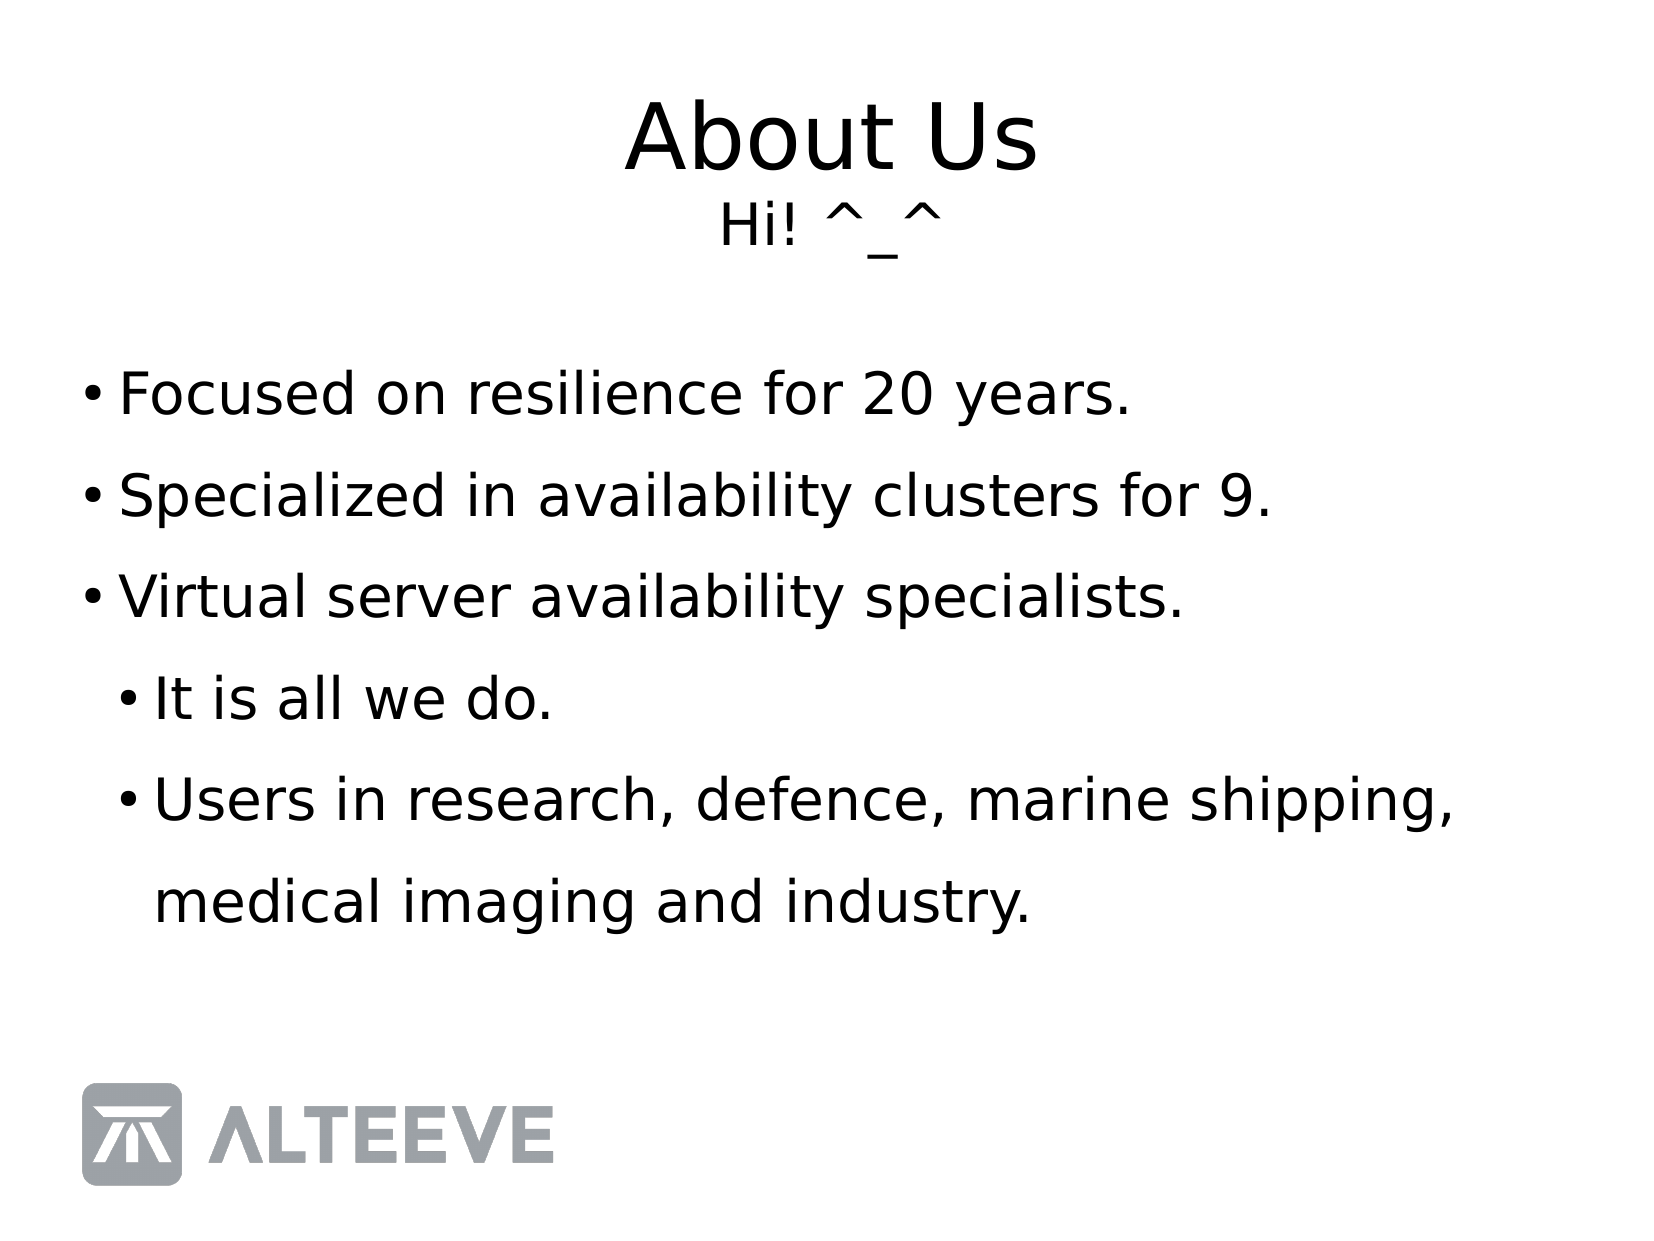

About Us
Hi! ^_^
# Focused on resilience for 20 years.
Specialized in availability clusters for 9.
Virtual server availability specialists.
It is all we do.
Users in research, defence, marine shipping, medical imaging and industry.